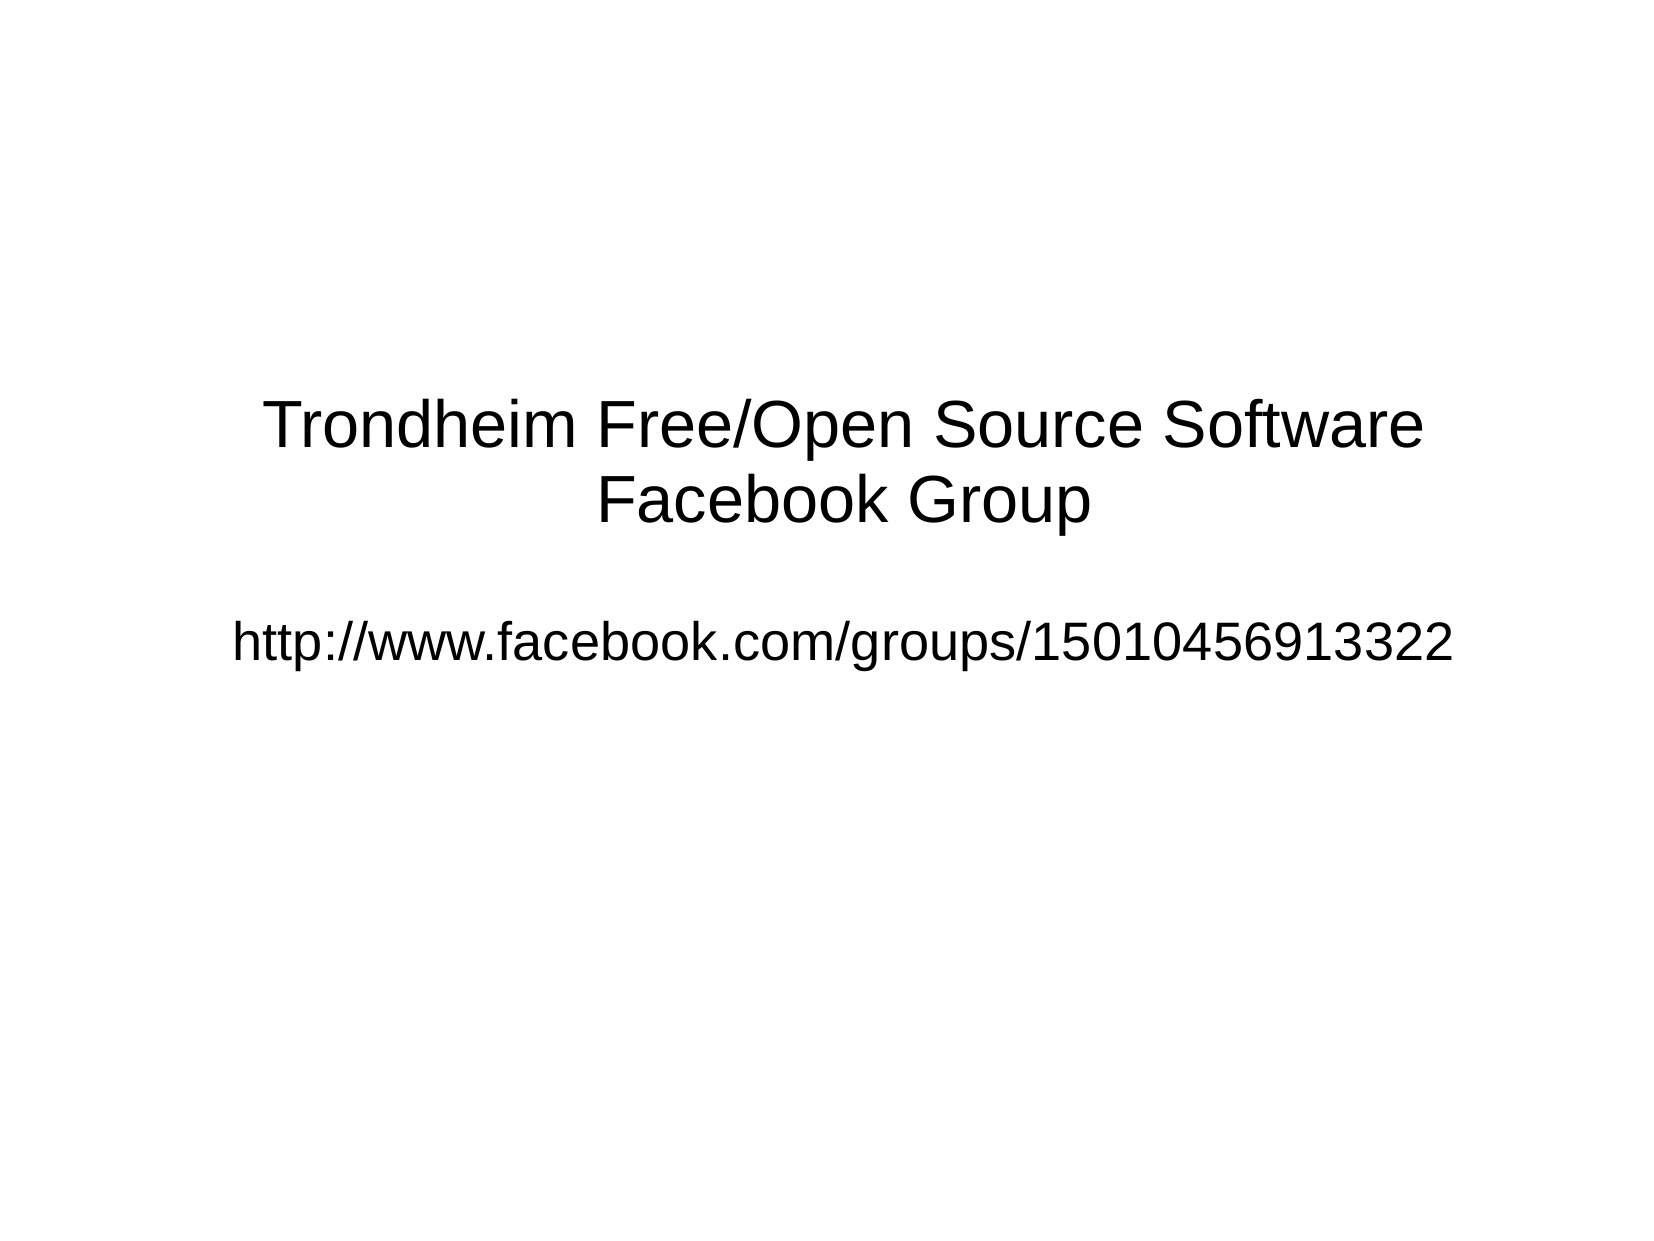

# Trondheim Free/Open Source Software Facebook Group
http://www.facebook.com/groups/15010456913322